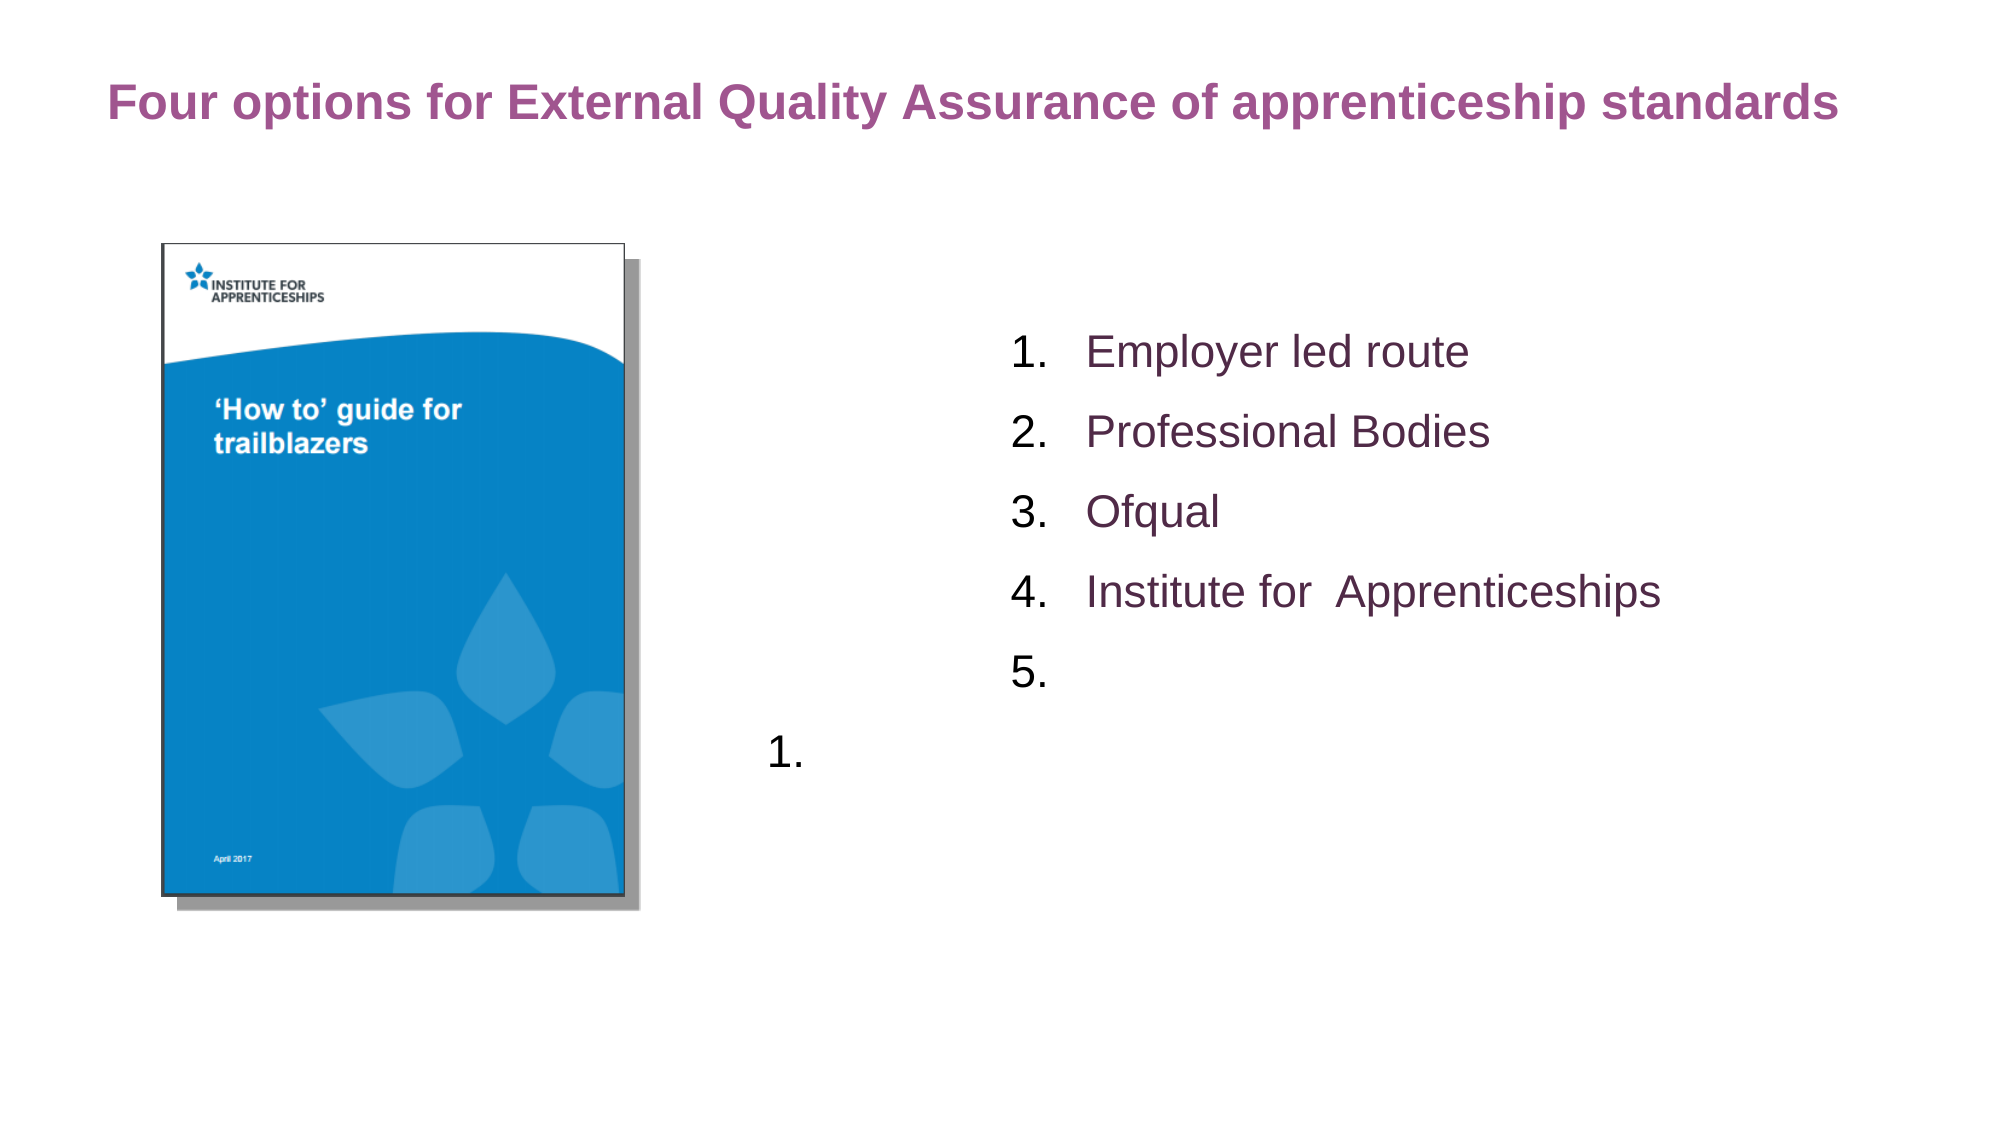

# Four options for External Quality Assurance of apprenticeship standards
Employer led route
Professional Bodies
Ofqual
Institute for Apprenticeships